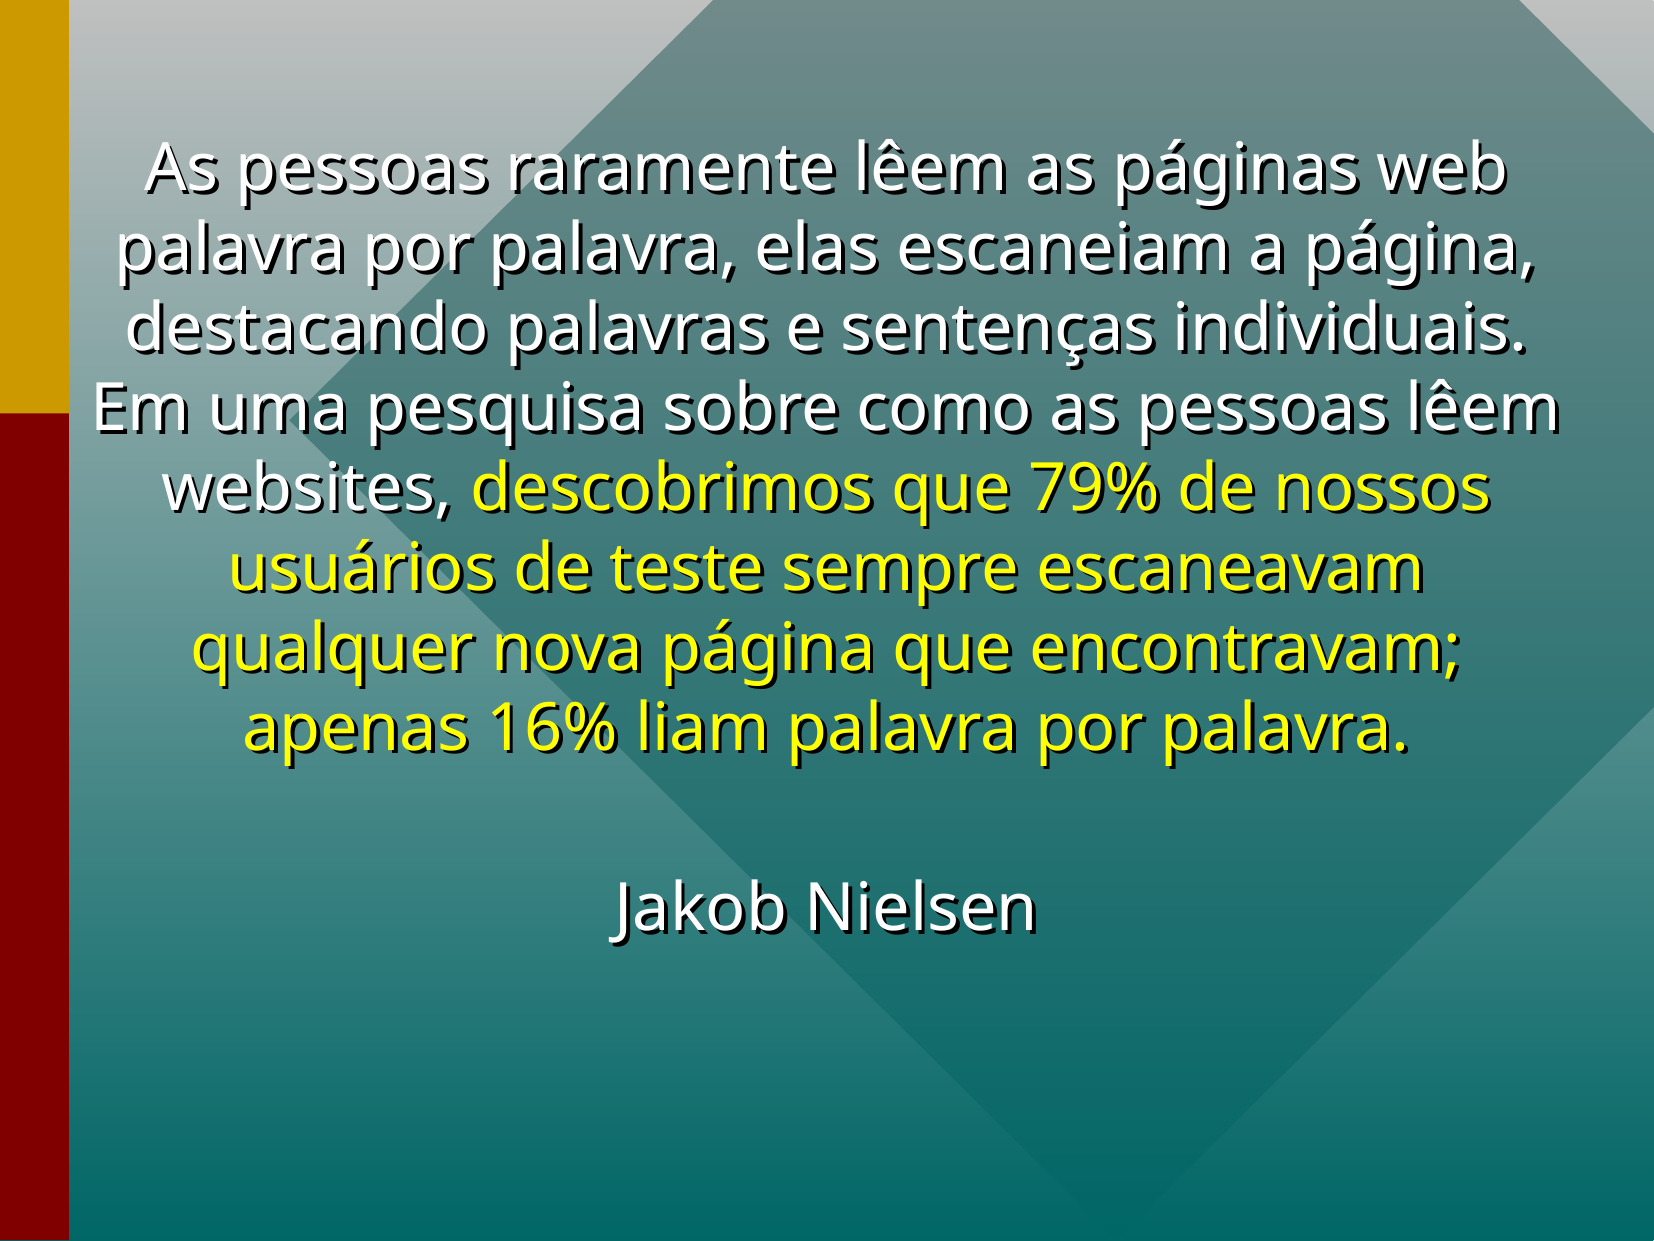

# As pessoas raramente lêem as páginas web palavra por palavra, elas escaneiam a página, destacando palavras e sentenças individuais. Em uma pesquisa sobre como as pessoas lêem websites, descobrimos que 79% de nossos usuários de teste sempre escaneavam qualquer nova página que encontravam; apenas 16% liam palavra por palavra.
Jakob Nielsen